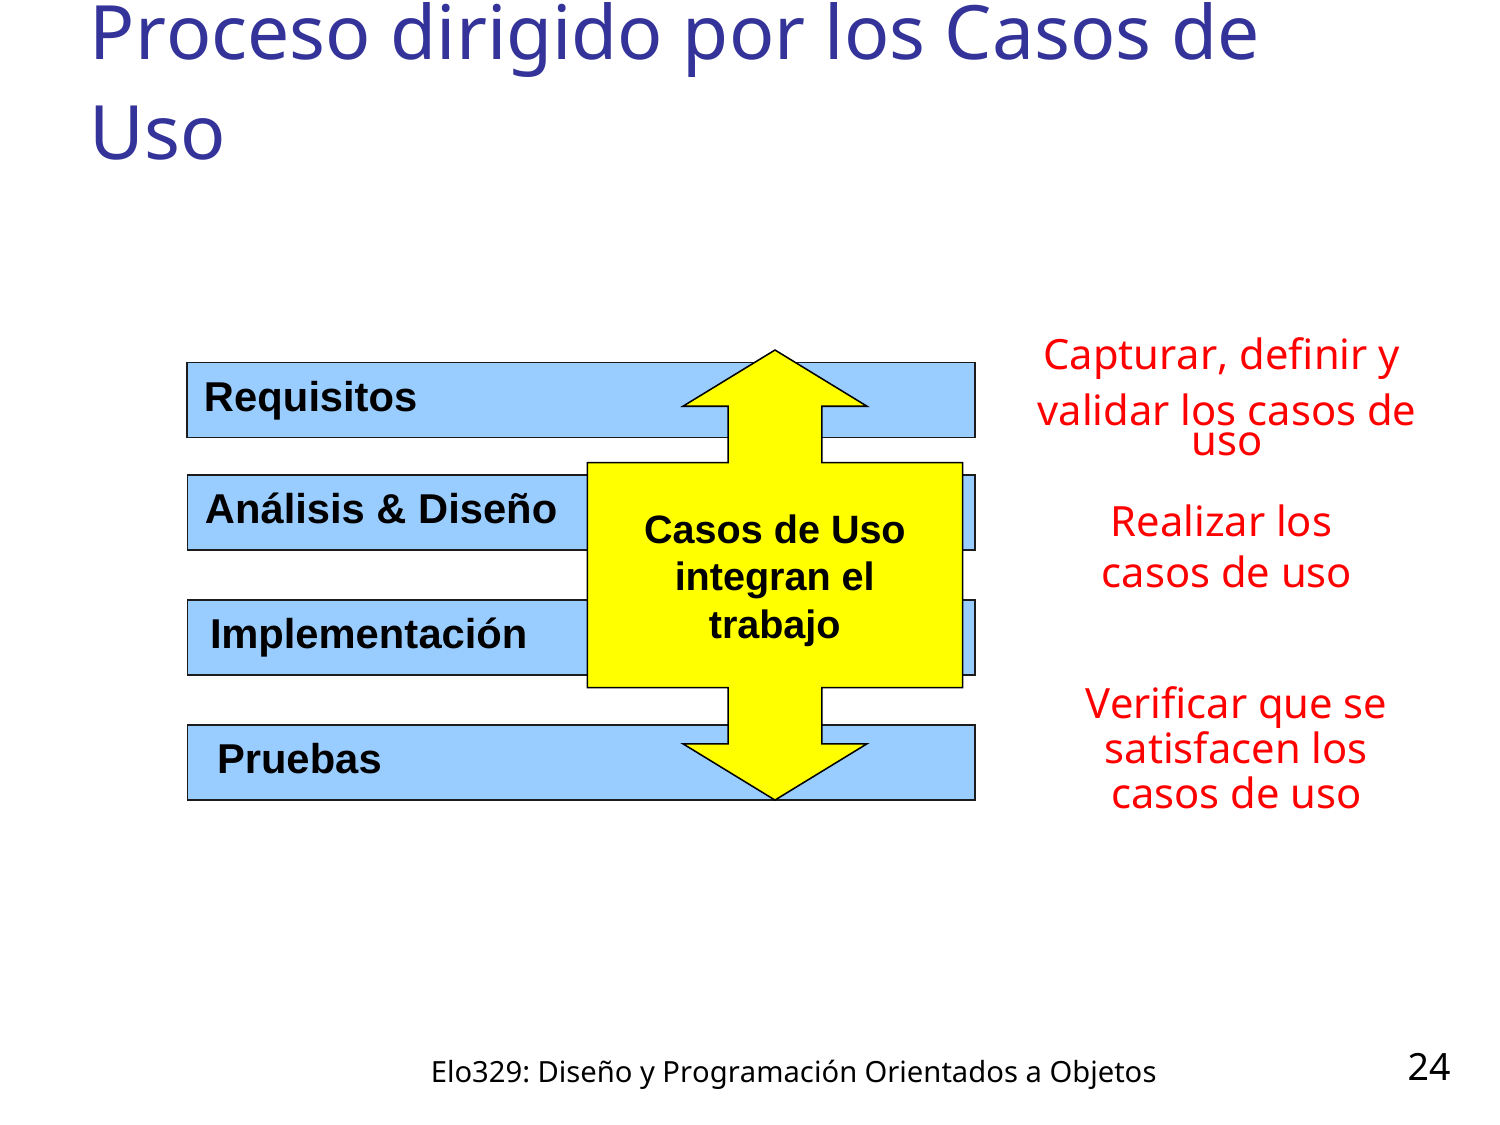

# Proceso dirigido por los Casos de Uso
Capturar, definir y
validar los casos de uso
Casos de Uso
integran el
trabajo
Requisitos
Análisis & Diseño
Realizar los
casos de uso
Implementación
Verificar que se satisfacen los casos de uso
Pruebas
ELO329: Diseño y Programación Orientadas a Objetos
24